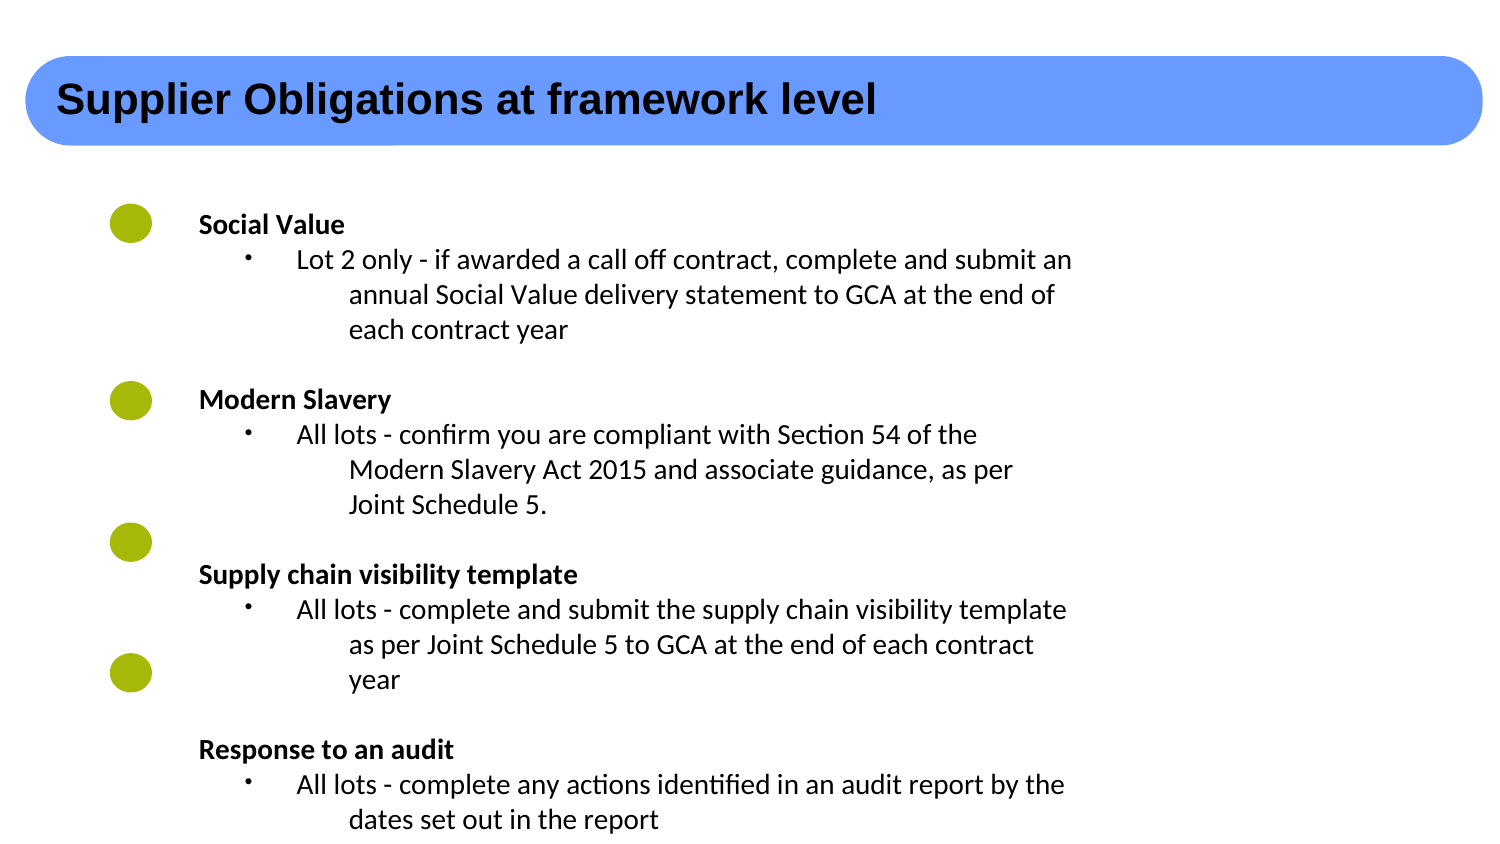

# Supplier Obligations at framework level
Social Value
Lot 2 only - if awarded a call off contract, complete and submit an annual Social Value delivery statement to GCA at the end of each contract year
Modern Slavery
All lots - confirm you are compliant with Section 54 of the Modern Slavery Act 2015 and associate guidance, as per Joint Schedule 5.
Supply chain visibility template
All lots - complete and submit the supply chain visibility template as per Joint Schedule 5 to GCA at the end of each contract year
Response to an audit
All lots - complete any actions identified in an audit report by the dates set out in the report